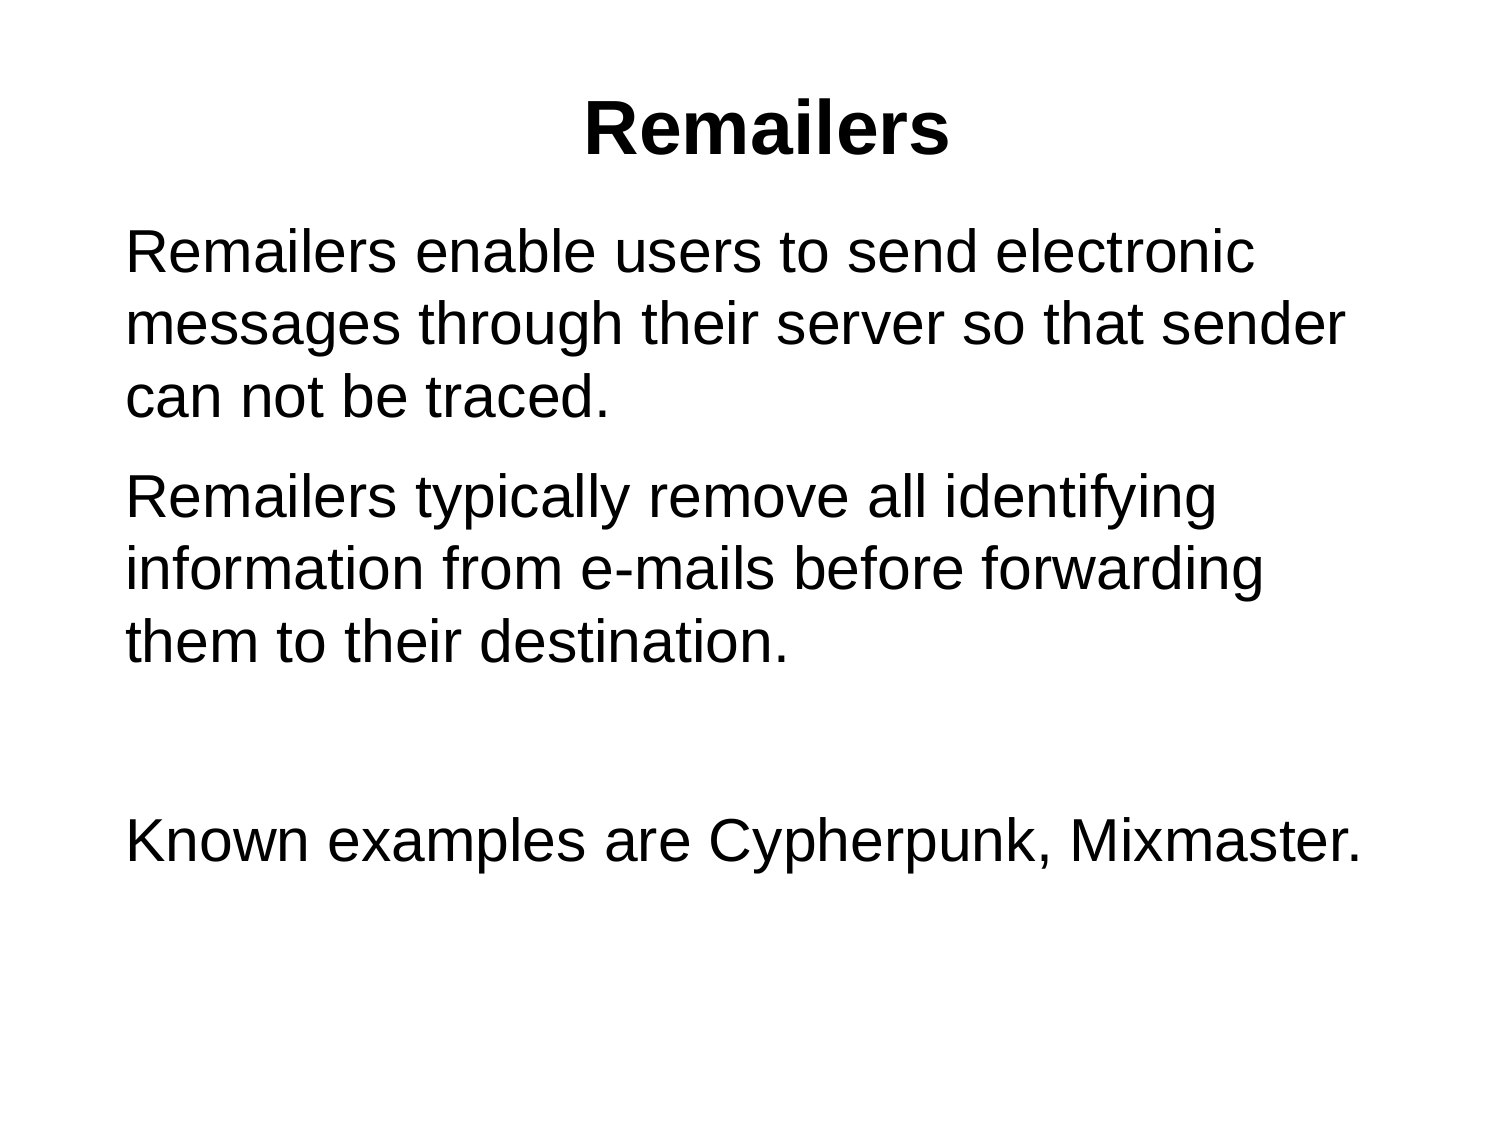

# Remailers
Remailers enable users to send electronic messages through their server so that sender can not be traced.
Remailers typically remove all identifying information from e-mails before forwarding them to their destination.
Known examples are Cypherpunk, Mixmaster.